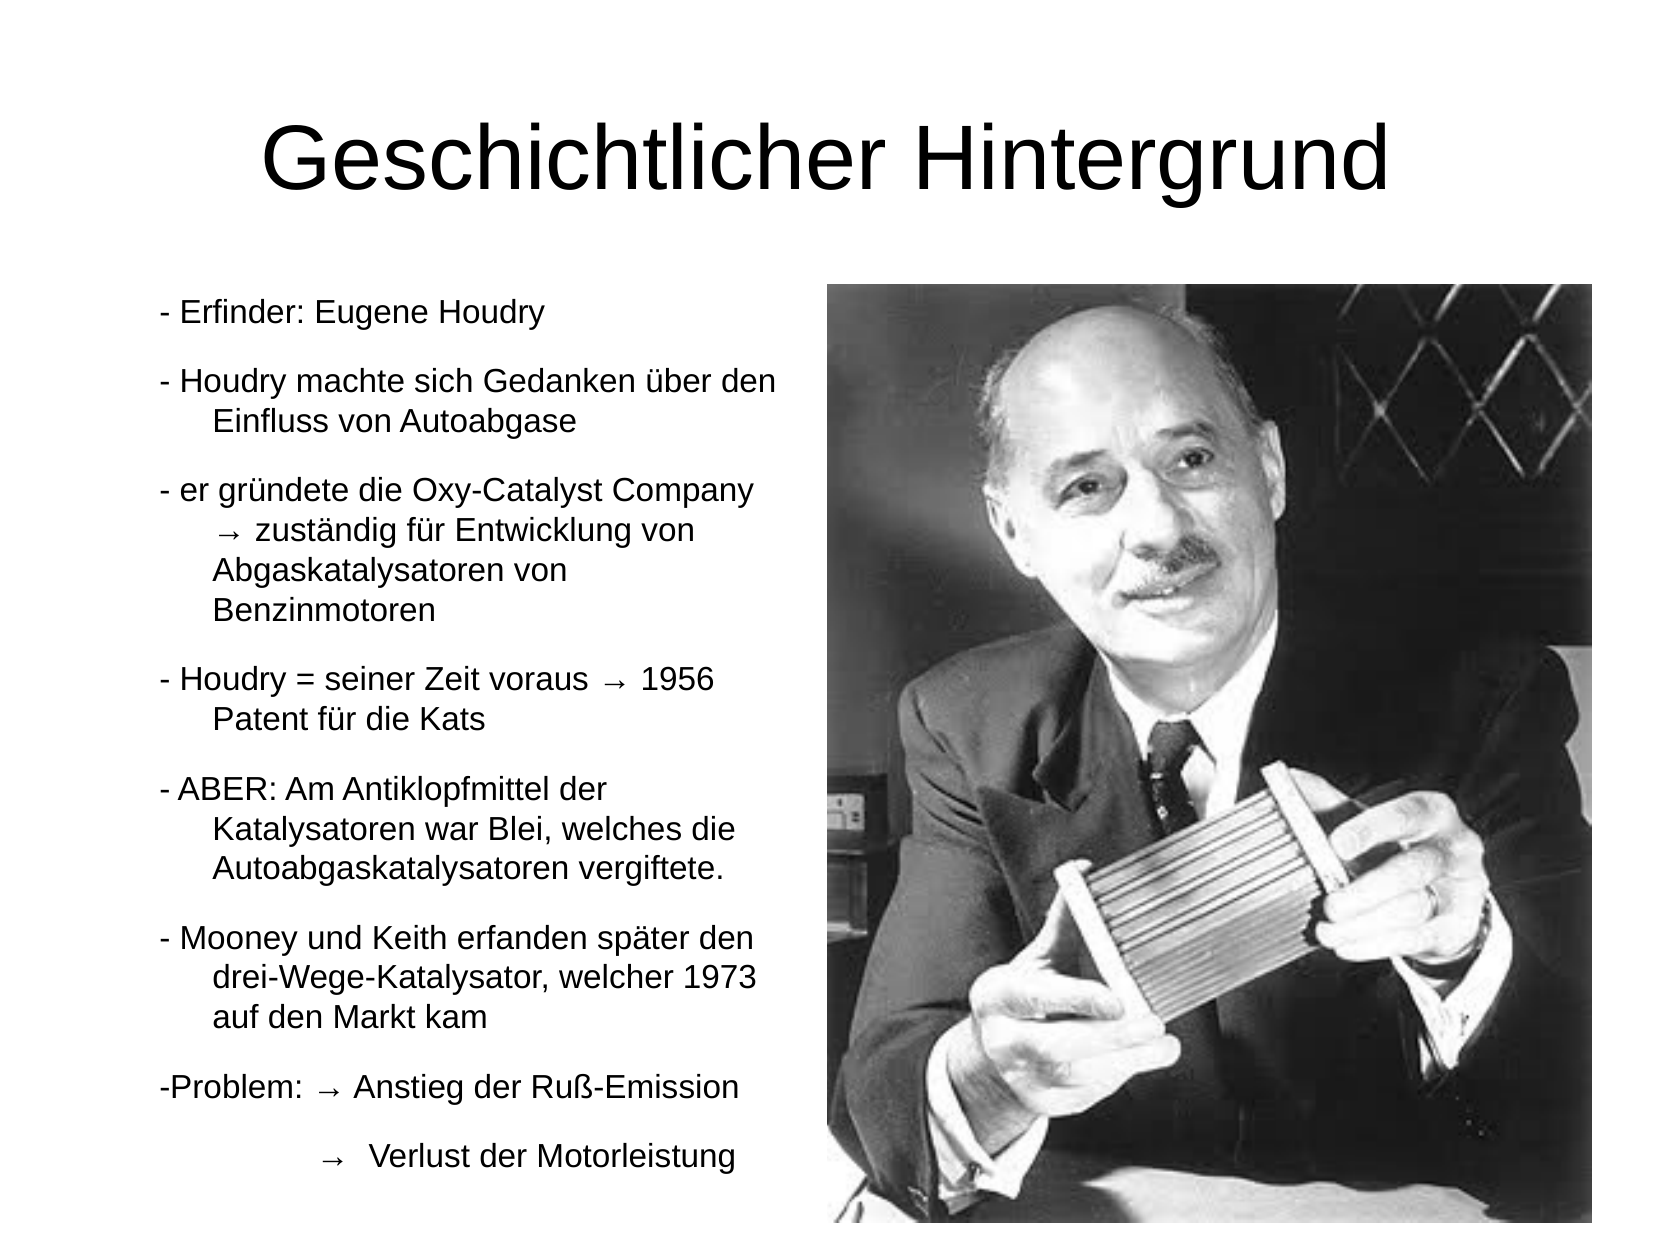

# Geschichtlicher Hintergrund
- Erfinder: Eugene Houdry
- Houdry machte sich Gedanken über den Einfluss von Autoabgase
- er gründete die Oxy-Catalyst Company → zuständig für Entwicklung von Abgaskatalysatoren von Benzinmotoren
- Houdry = seiner Zeit voraus → 1956 Patent für die Kats
- ABER: Am Antiklopfmittel der Katalysatoren war Blei, welches die Autoabgaskatalysatoren vergiftete.
- Mooney und Keith erfanden später den drei-Wege-Katalysator, welcher 1973 auf den Markt kam
-Problem: → Anstieg der Ruß-Emission
 → Verlust der Motorleistung